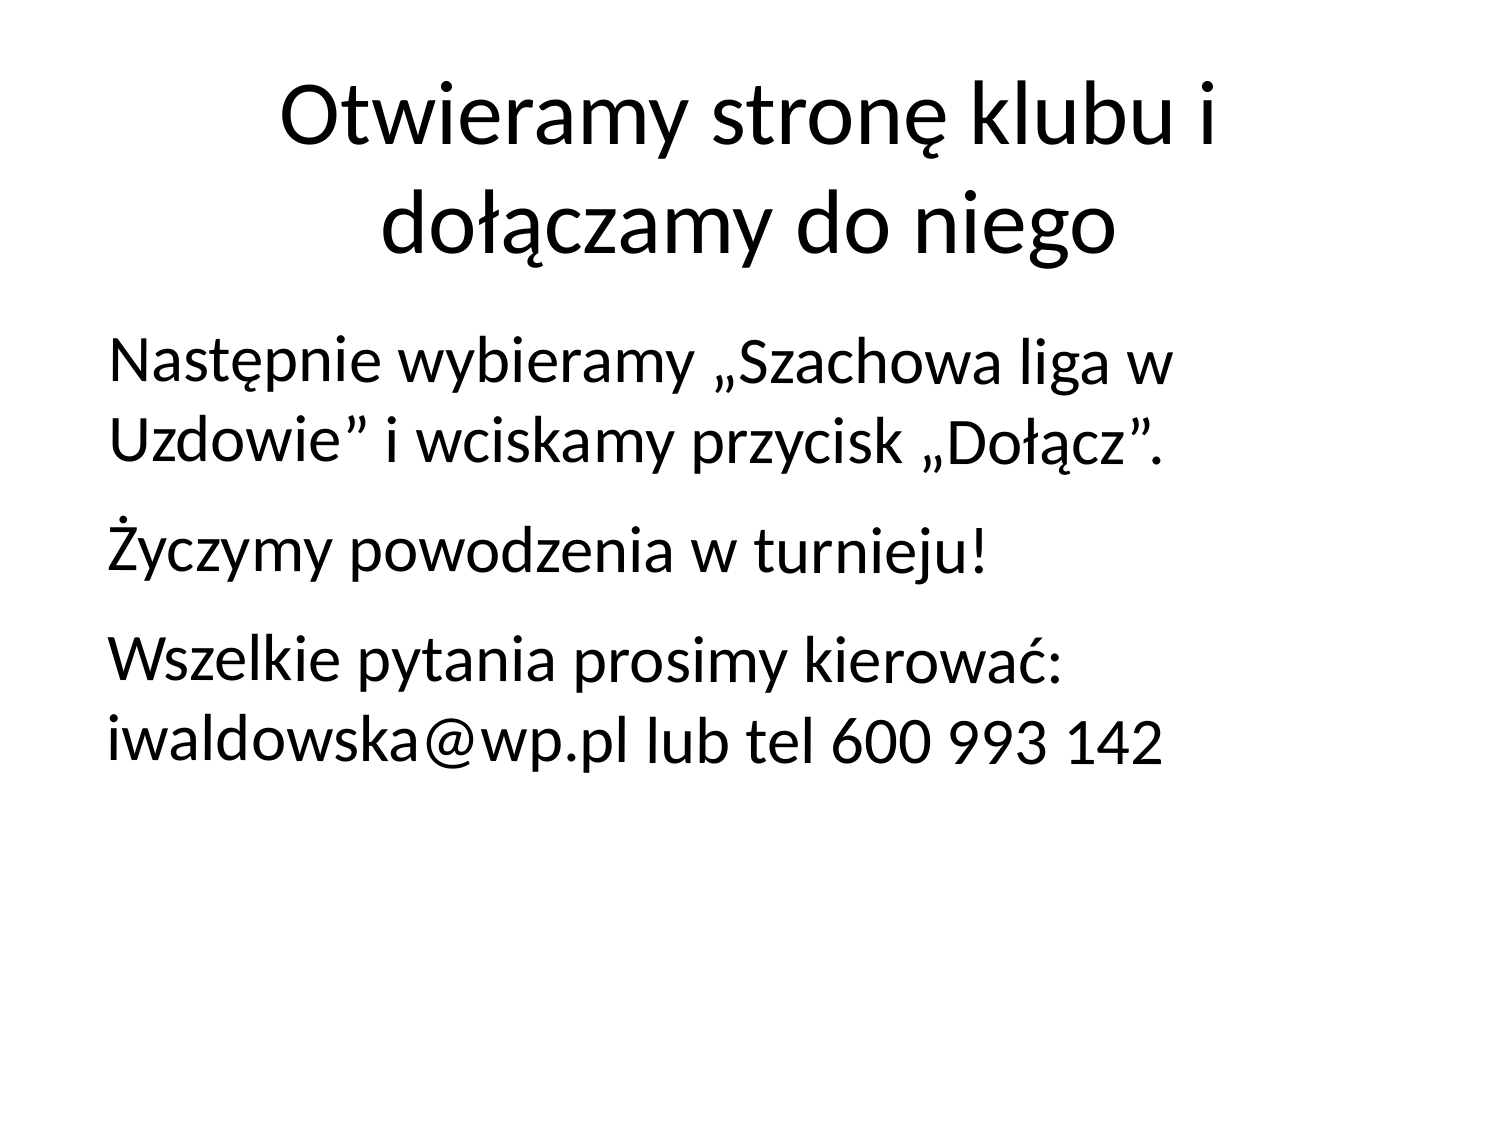

# Otwieramy stronę klubu i dołączamy do niego
Następnie wybieramy „Szachowa liga w Uzdowie” i wciskamy przycisk „Dołącz”.
Życzymy powodzenia w turnieju!
Wszelkie pytania prosimy kierować: iwaldowska@wp.pl lub tel 600 993 142